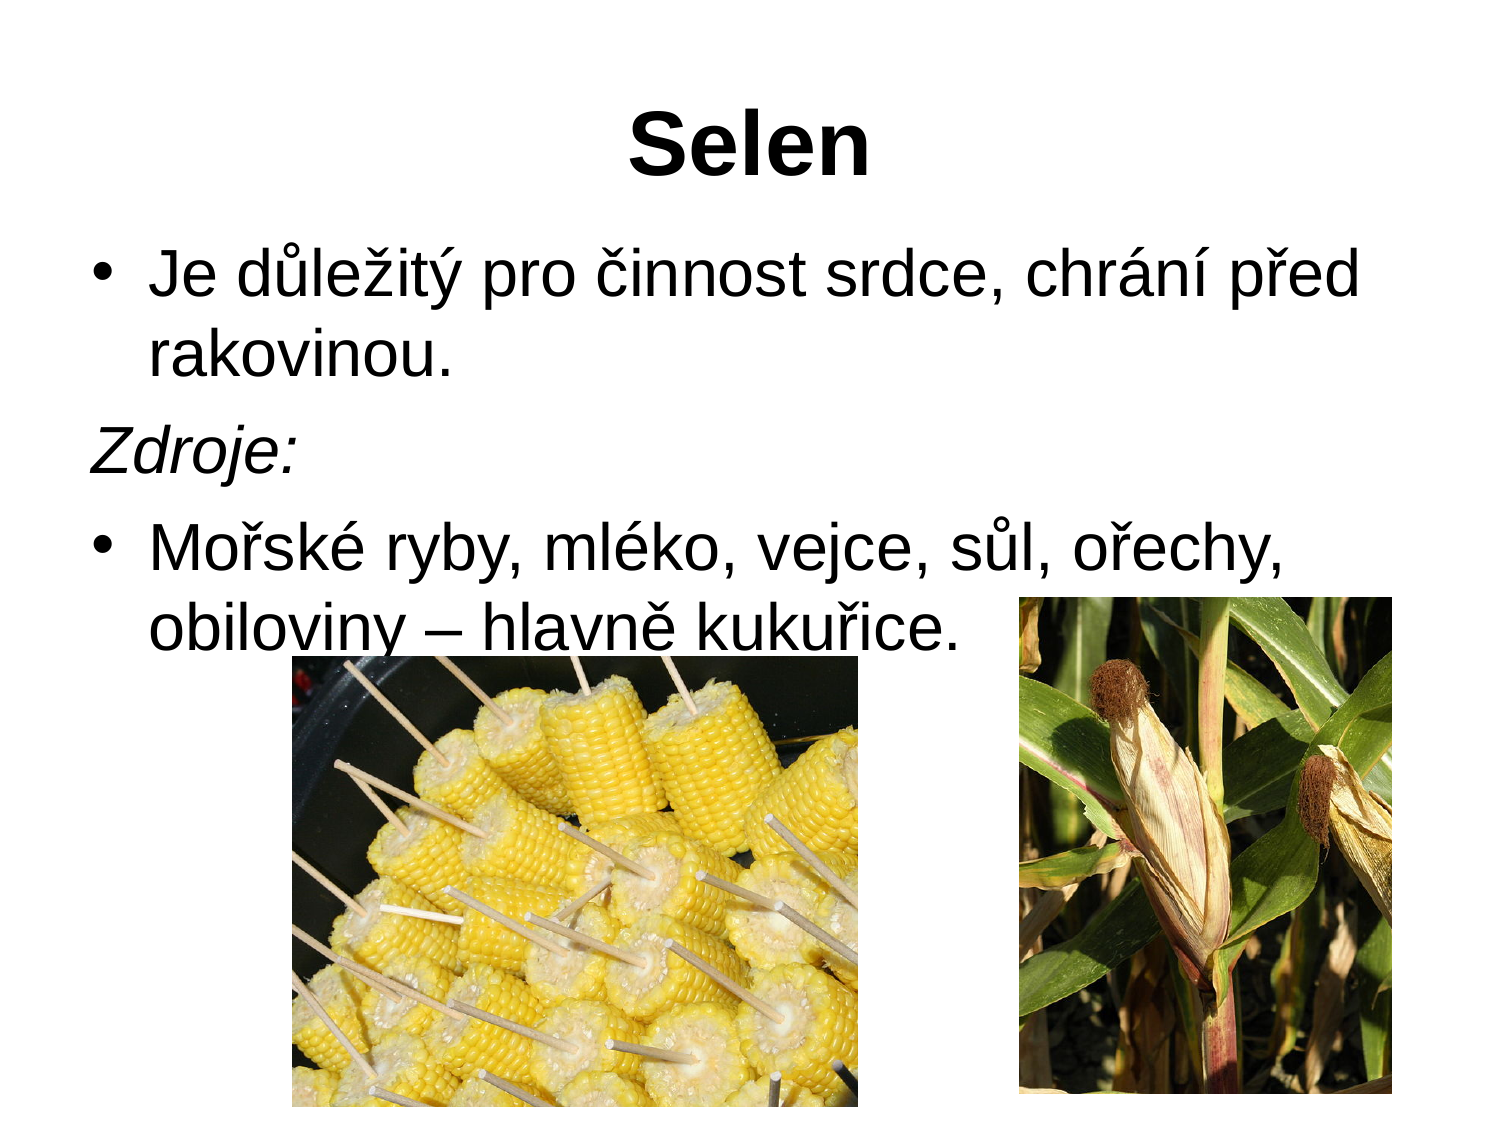

# Selen
Je důležitý pro činnost srdce, chrání před rakovinou.
Zdroje:
Mořské ryby, mléko, vejce, sůl, ořechy, obiloviny – hlavně kukuřice.